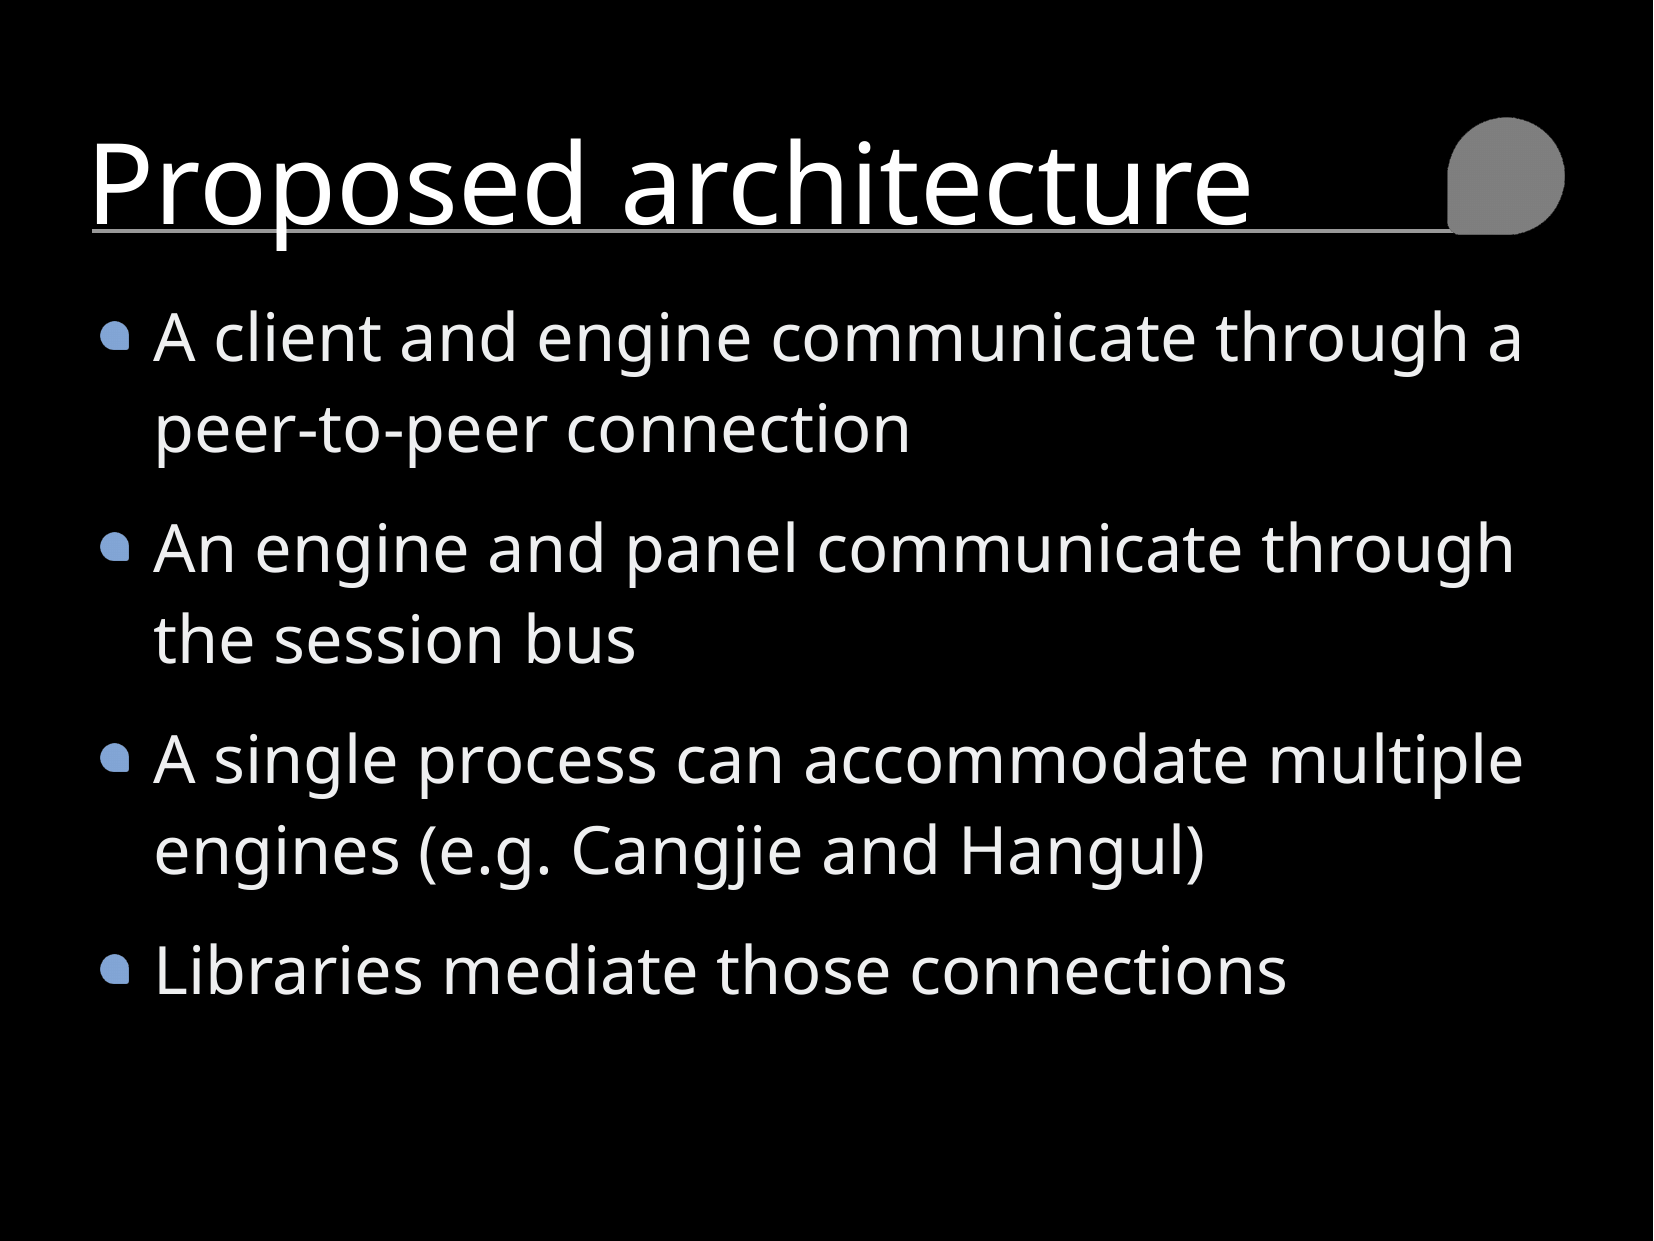

# Proposed architecture
A client and engine communicate through a peer-to-peer connection
An engine and panel communicate through the session bus
A single process can accommodate multiple engines (e.g. Cangjie and Hangul)
Libraries mediate those connections